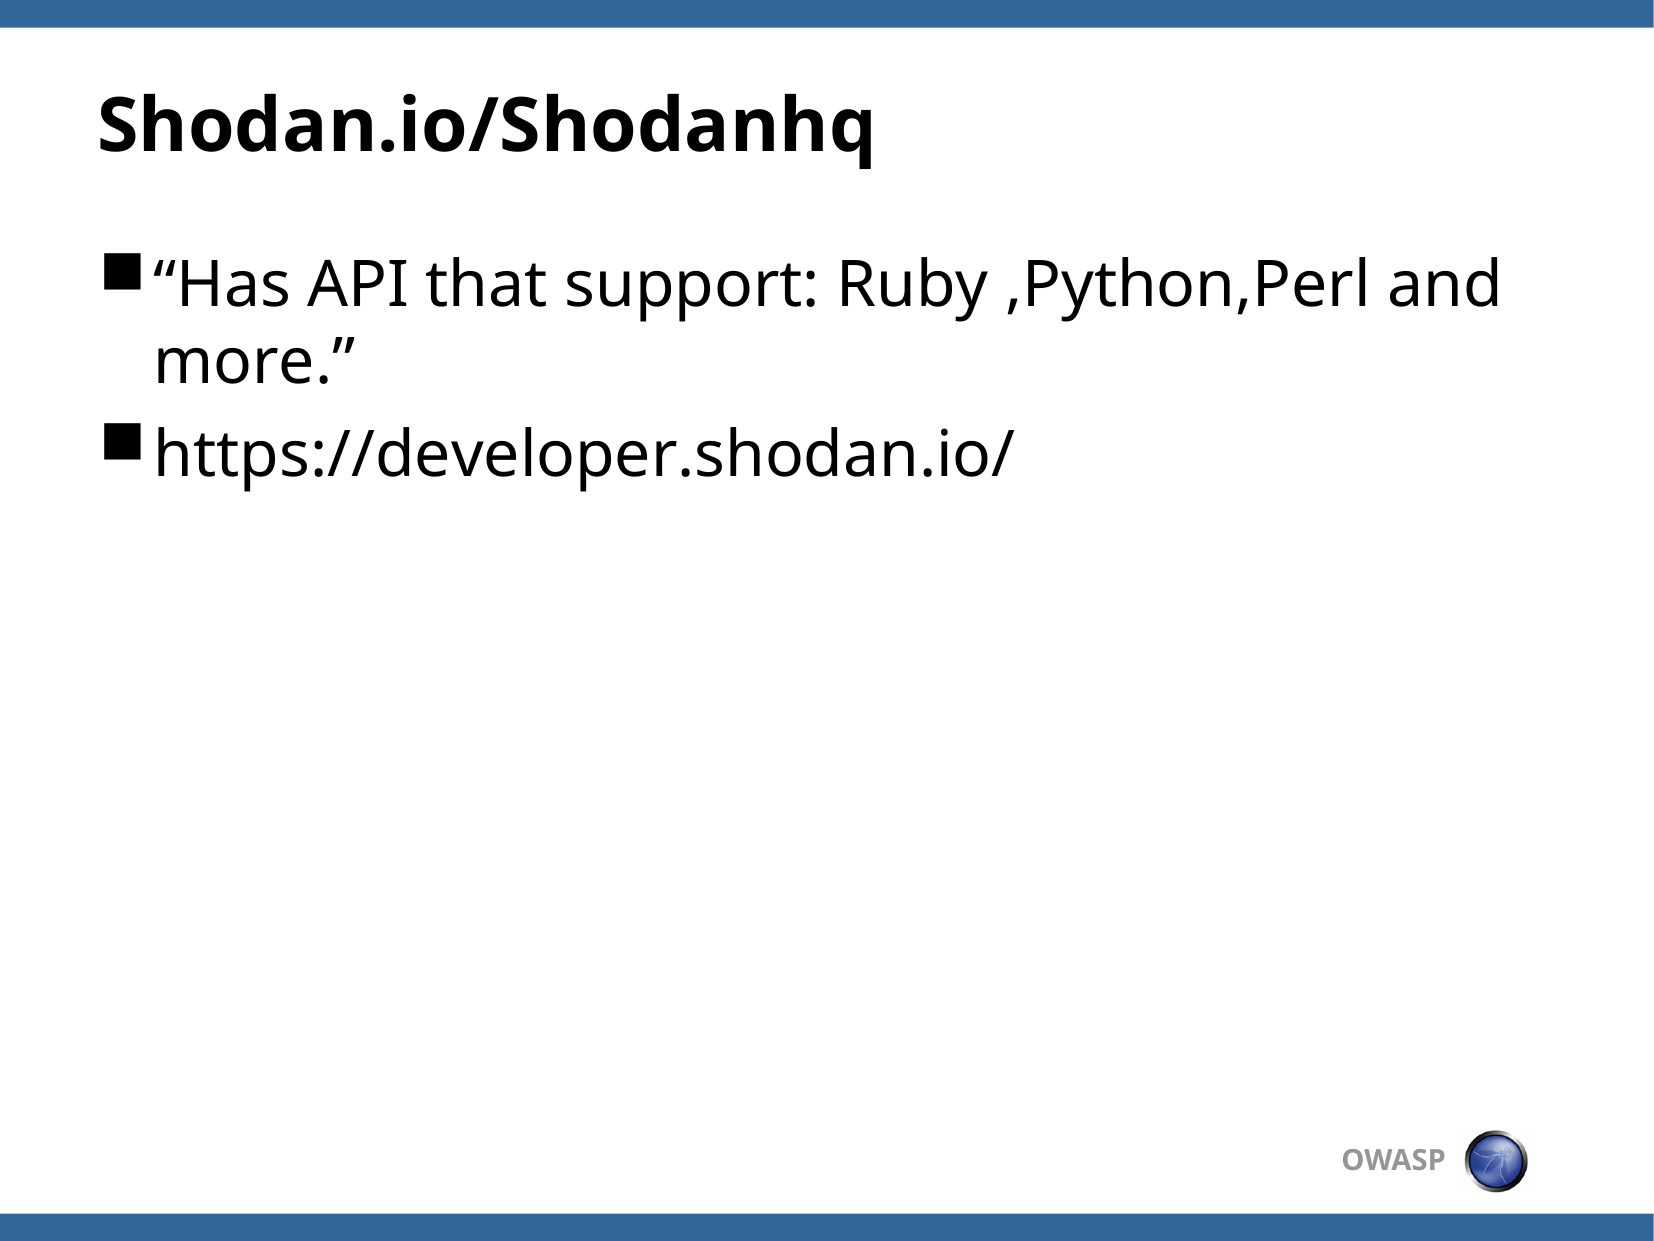

# Shodan.io/Shodanhq
“Has API that support: Ruby ,Python,Perl and more.”
https://developer.shodan.io/